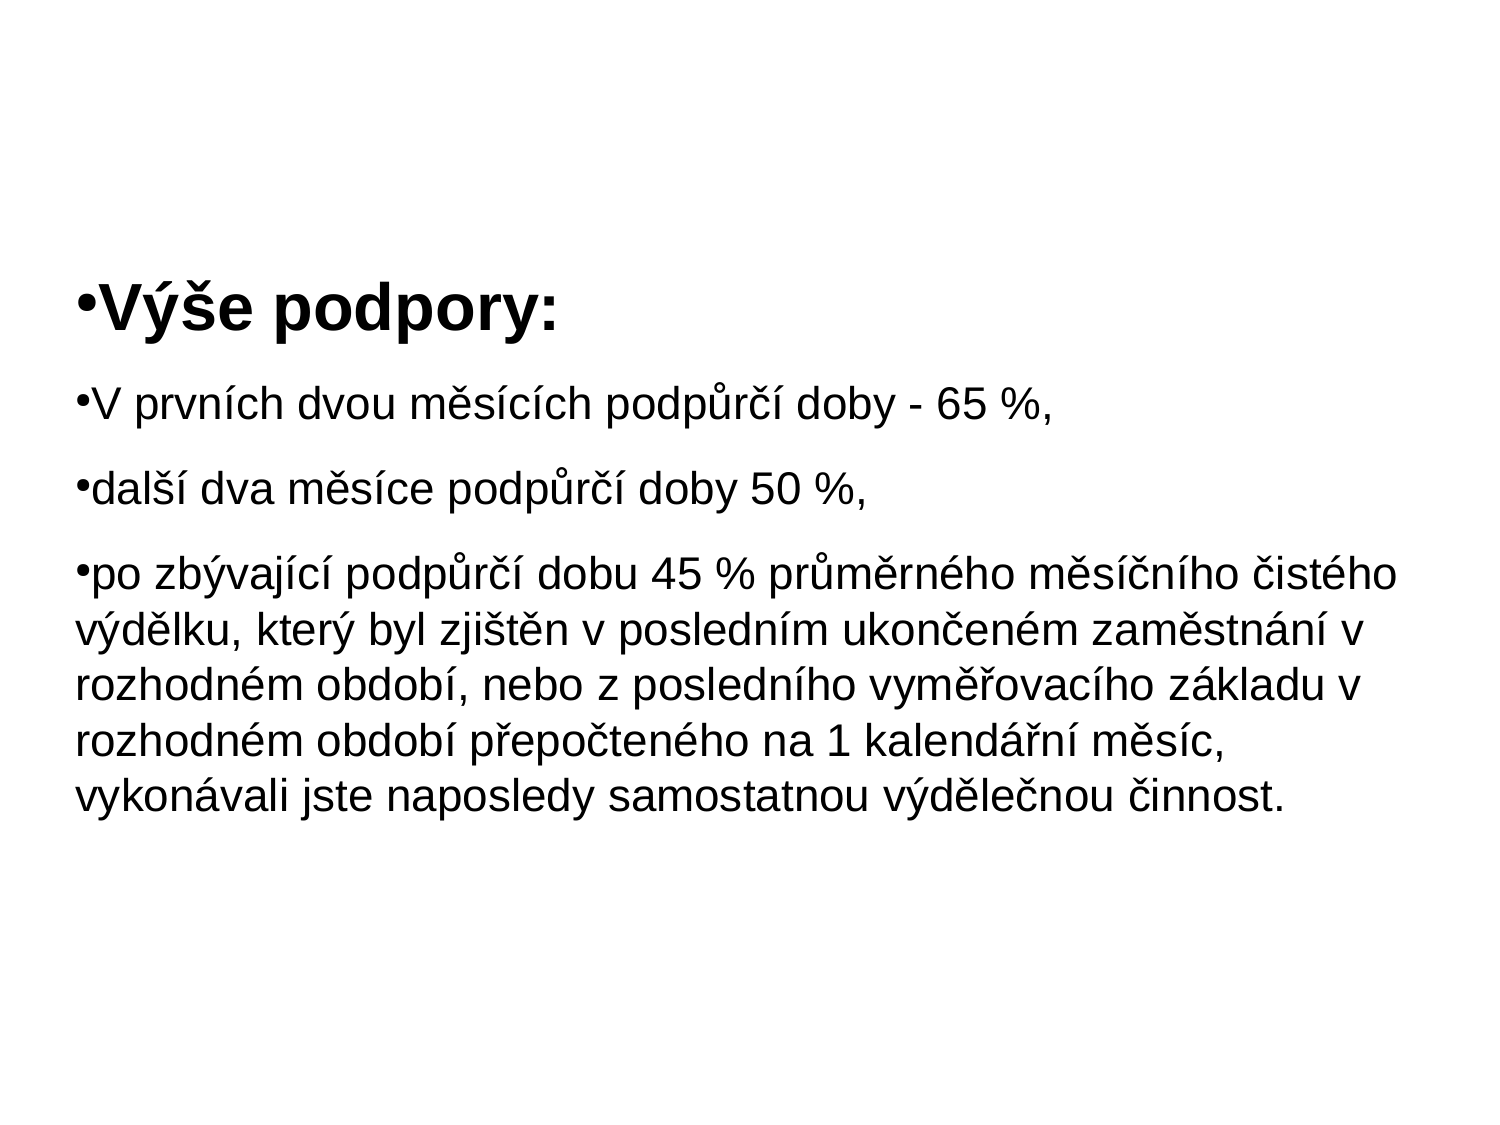

#
Výše podpory:
V prvních dvou měsících podpůrčí doby - 65 %,
další dva měsíce podpůrčí doby 50 %,
po zbývající podpůrčí dobu 45 % průměrného měsíčního čistého výdělku, který byl zjištěn v posledním ukončeném zaměstnání v rozhodném období, nebo z posledního vyměřovacího základu v rozhodném období přepočteného na 1 kalendářní měsíc, vykonávali jste naposledy samostatnou výdělečnou činnost.